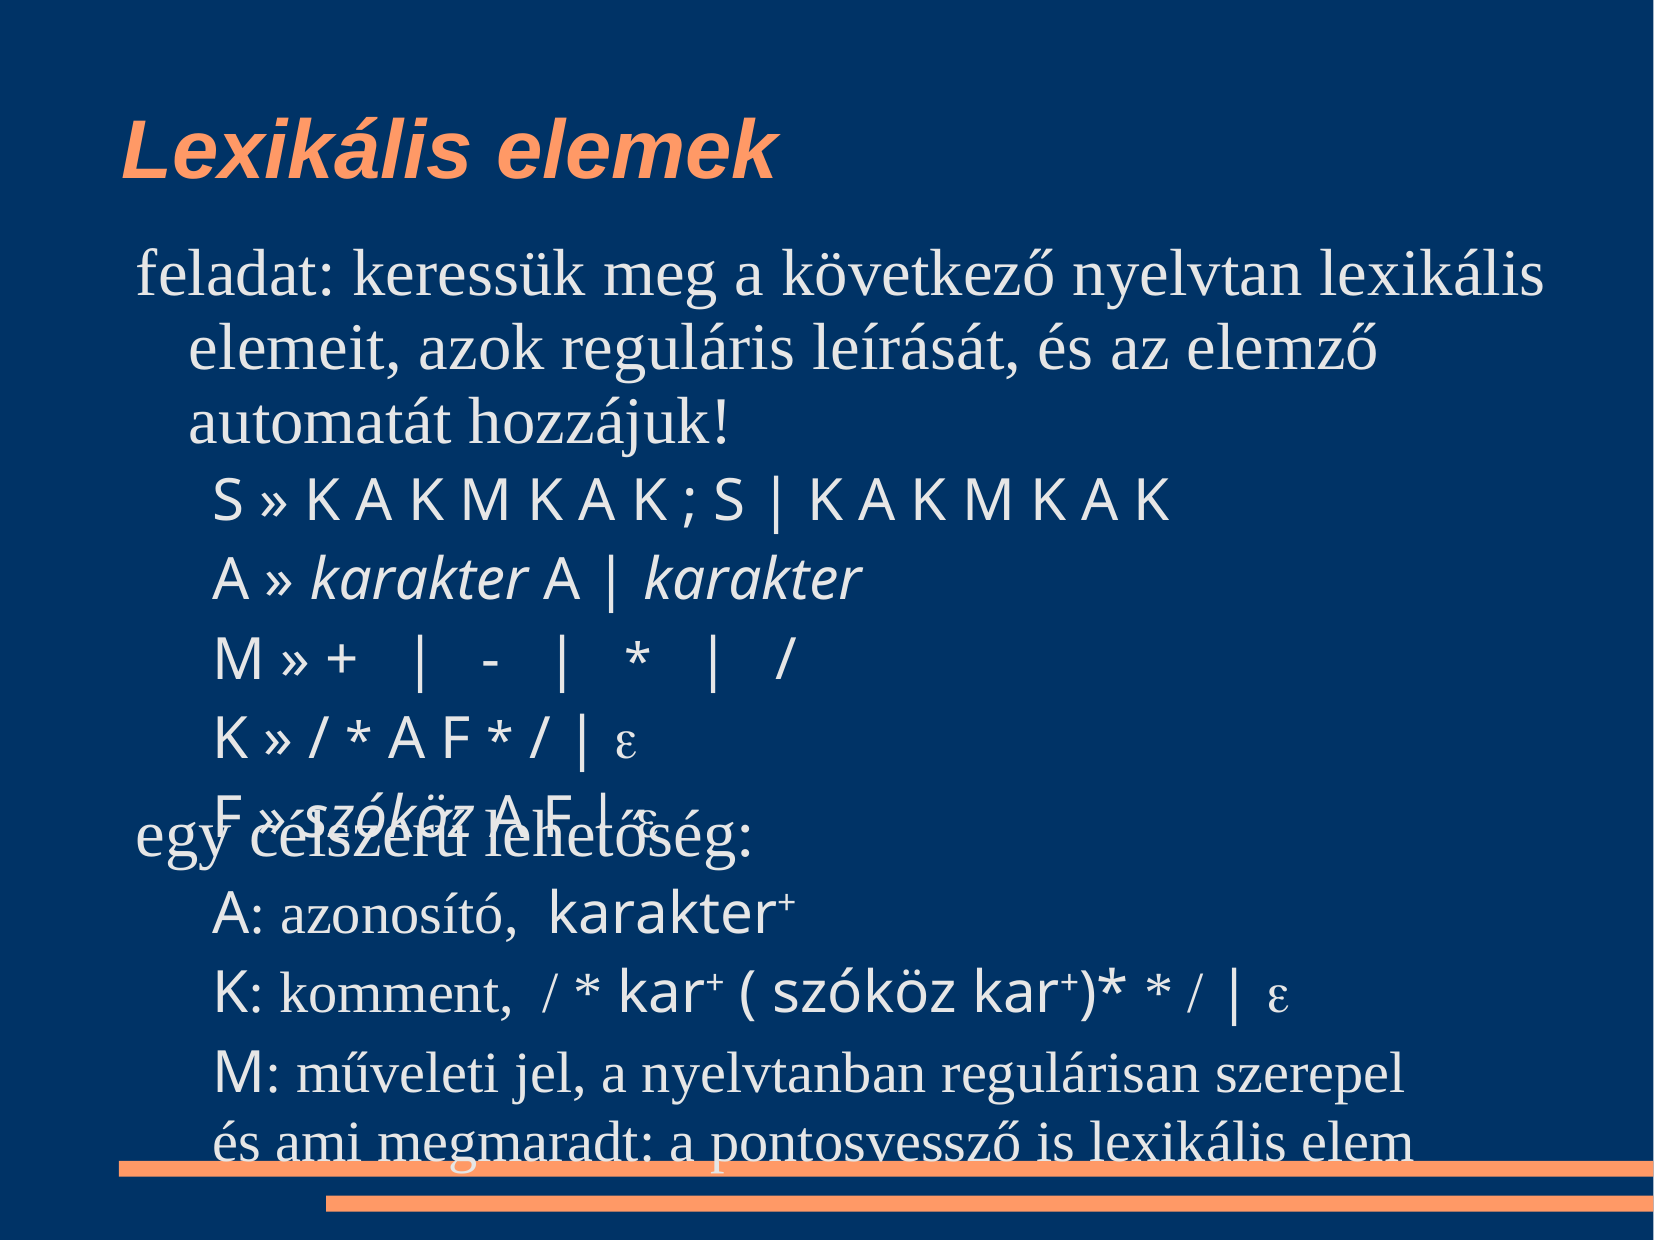

# Lexikális elemek
feladat: keressük meg a következő nyelvtan lexikális elemeit, azok reguláris leírását, és az elemző automatát hozzájuk!
S » K A K M K A K ; S | K A K M K A K
A » karakter A | karakter
M » + | - | * | /
K » / * A F * / | ε
F » szóköz A F | ε
egy célszerű lehetőség:
A: azonosító, karakter+
K: komment, / * kar+ ( szóköz kar+)* * / | ε
M: műveleti jel, a nyelvtanban regulárisan szerepel
és ami megmaradt: a pontosvessző is lexikális elem